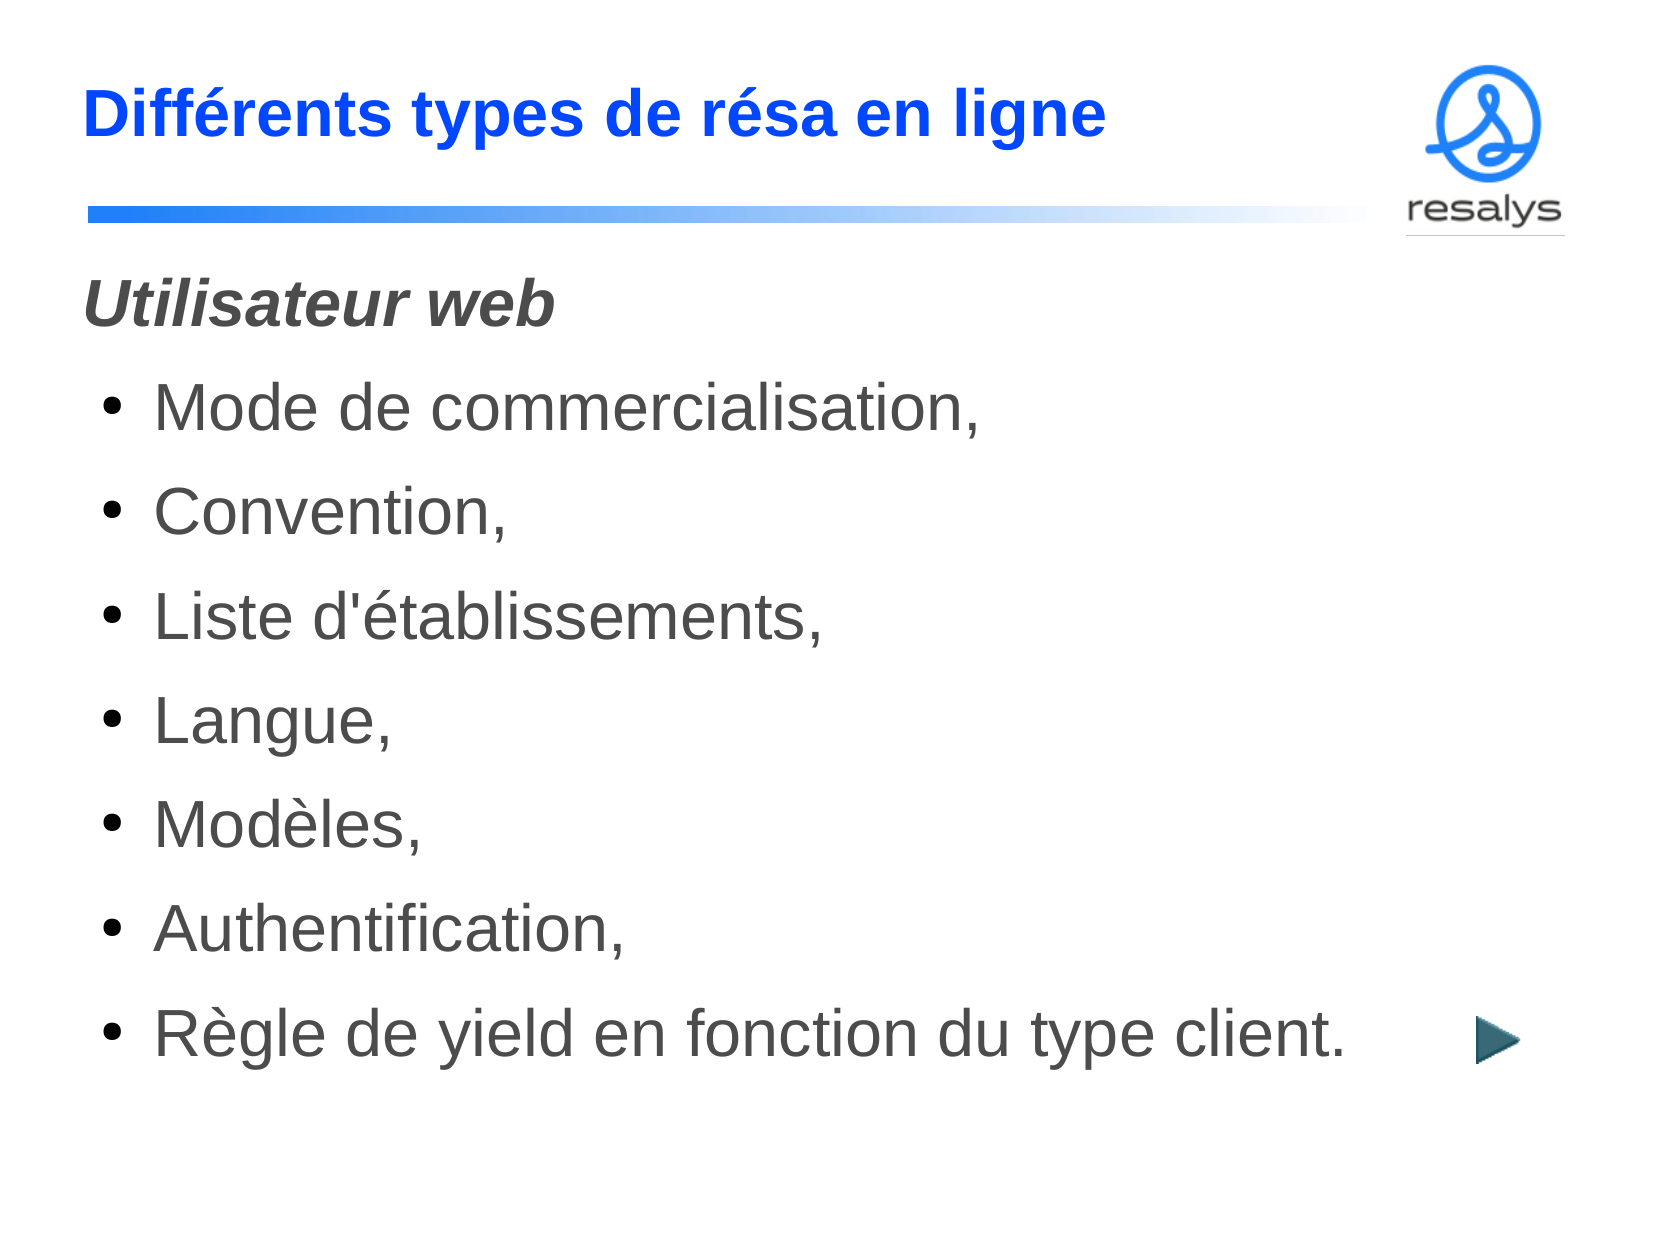

# Différents types de résa en ligne
Utilisateur web
Mode de commercialisation,
Convention,
Liste d'établissements,
Langue,
Modèles,
Authentification,
Règle de yield en fonction du type client.